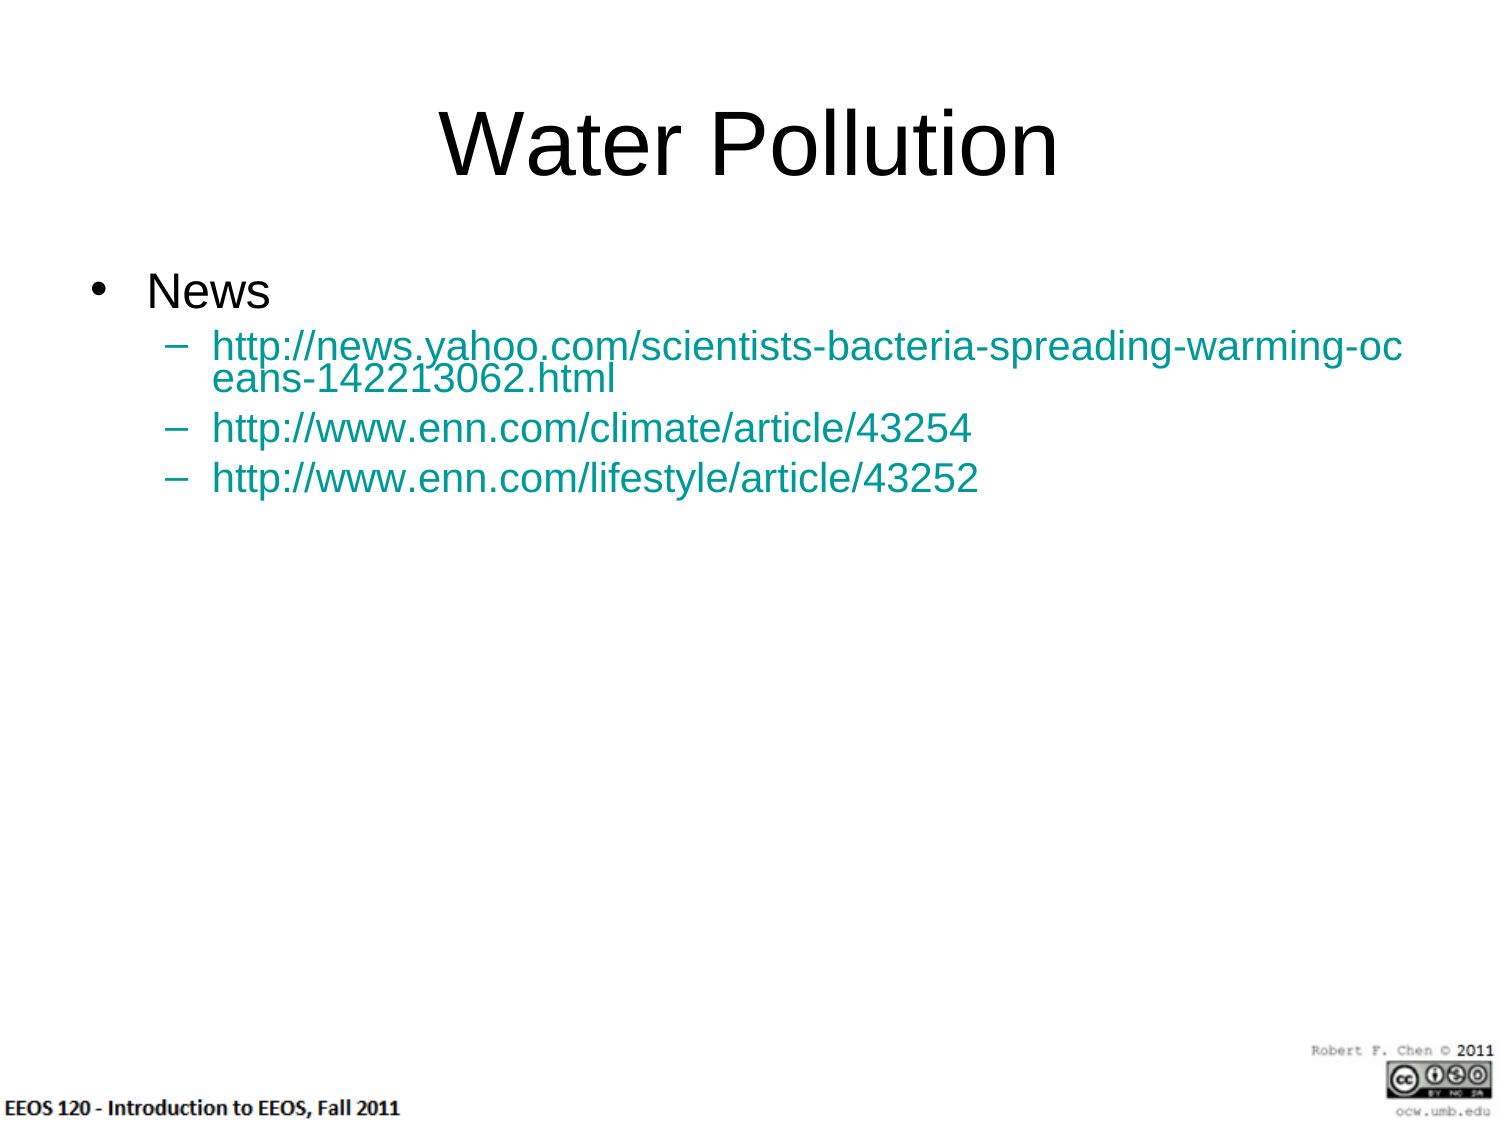

# Water Pollution
News
http://news.yahoo.com/scientists-bacteria-spreading-warming-oceans-142213062.html
http://www.enn.com/climate/article/43254
http://www.enn.com/lifestyle/article/43252